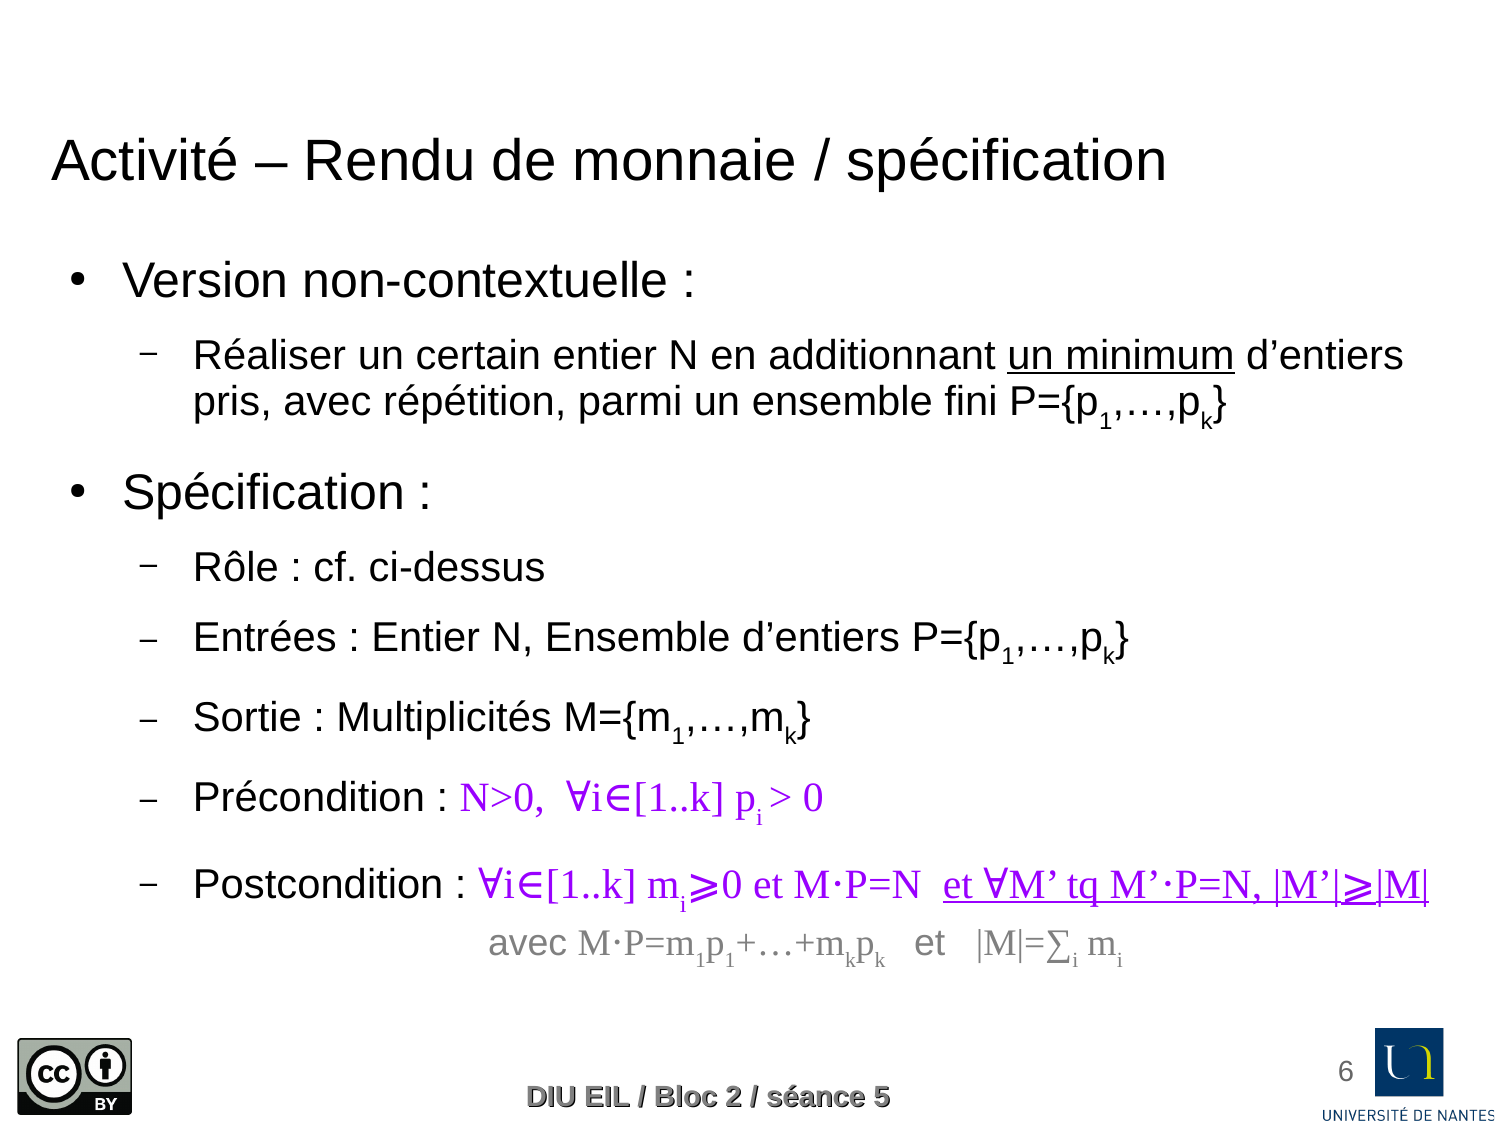

# Activité – Rendu de monnaie / spécification
Version non-contextuelle :
Réaliser un certain entier N en additionnant un minimum d’entiers pris, avec répétition, parmi un ensemble fini P={p1,…,pk}
Spécification :
Rôle : cf. ci-dessus
Entrées : Entier N, Ensemble d’entiers P={p1,…,pk}
Sortie : Multiplicités M={m1,…,mk}
Précondition : N>0, ∀i∈[1..k] pi > 0
Postcondition : ∀i∈[1..k] mi⩾0 et M⋅P=N et ∀M’ tq M’⋅P=N, |M’|⩾|M|
				avec M⋅P=m1p1+…+mkpk et |M|=∑i mi
6